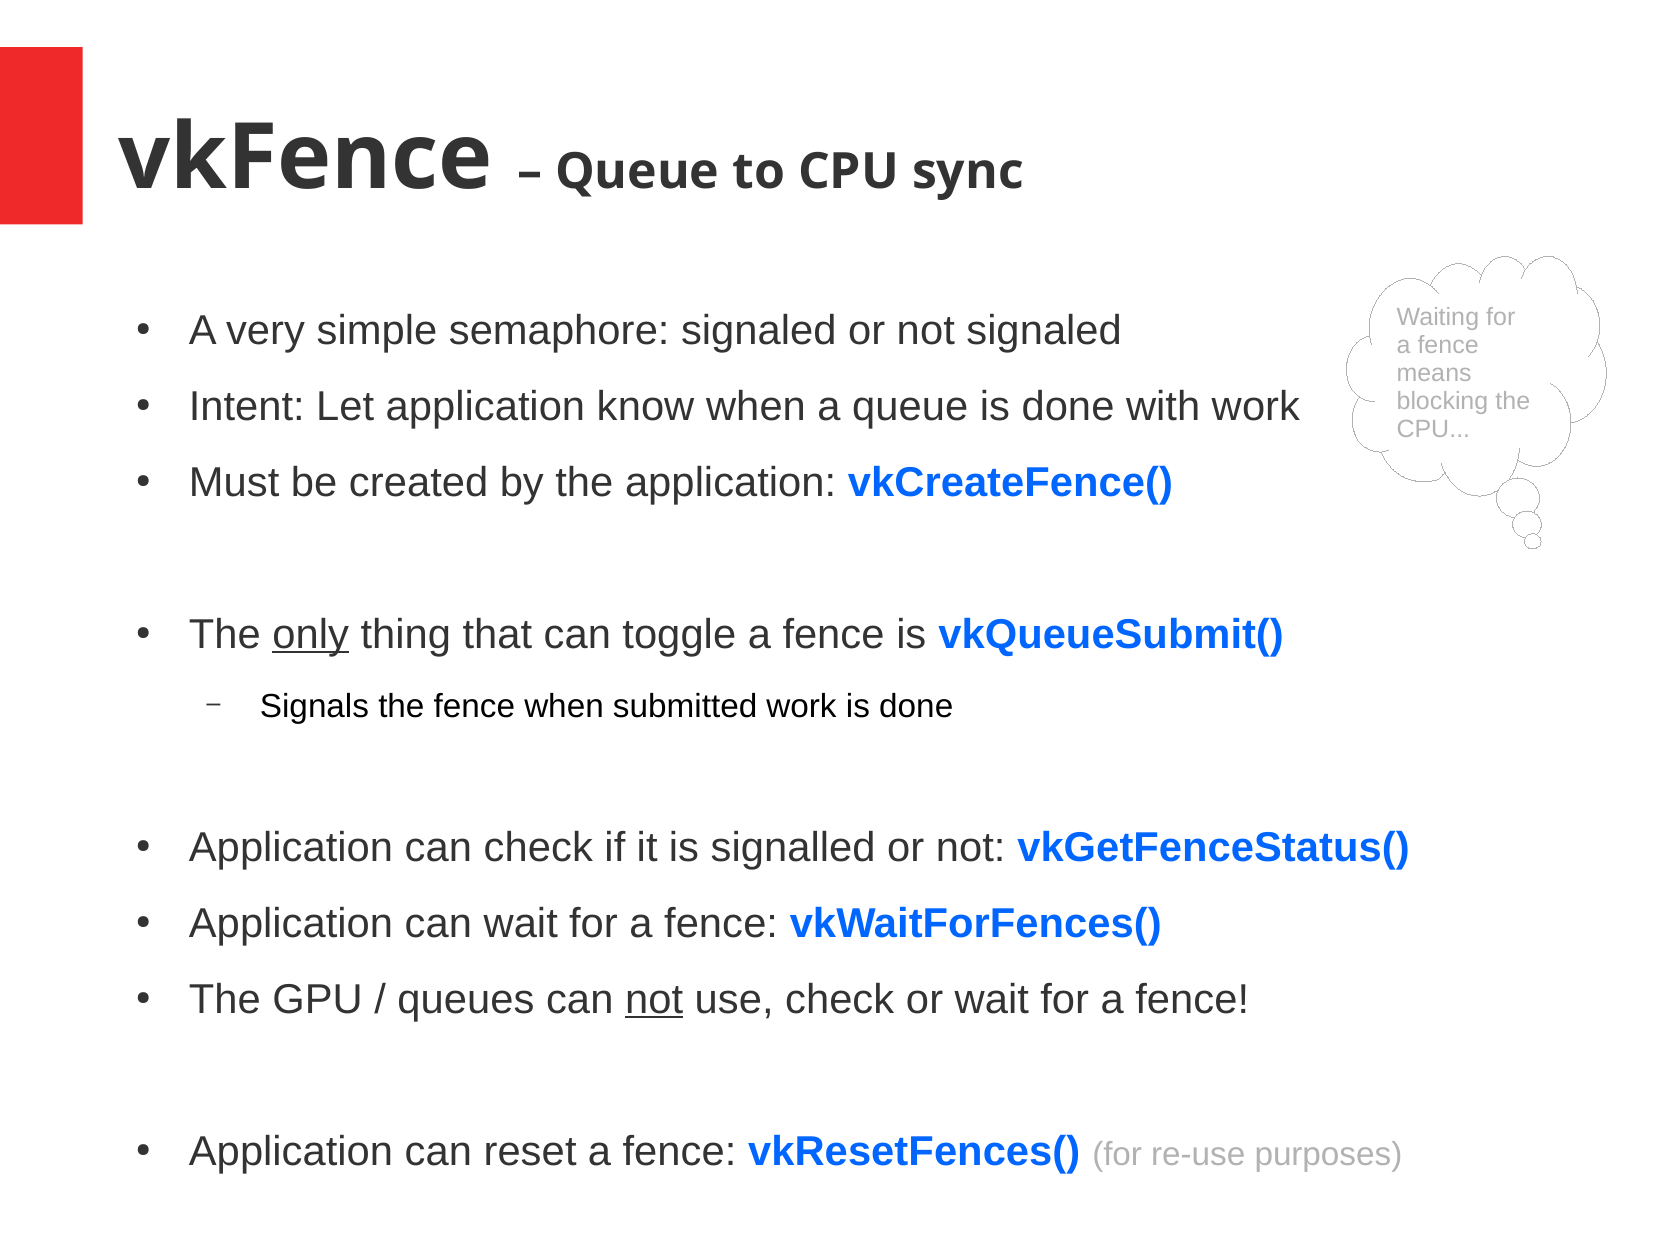

# vkFence – Queue to CPU sync
Waiting for a fence means blocking the CPU...
A very simple semaphore: signaled or not signaled
Intent: Let application know when a queue is done with work
Must be created by the application: vkCreateFence()
The only thing that can toggle a fence is vkQueueSubmit()
Signals the fence when submitted work is done
Application can check if it is signalled or not: vkGetFenceStatus()
Application can wait for a fence: vkWaitForFences()
The GPU / queues can not use, check or wait for a fence!
Application can reset a fence: vkResetFences() (for re-use purposes)